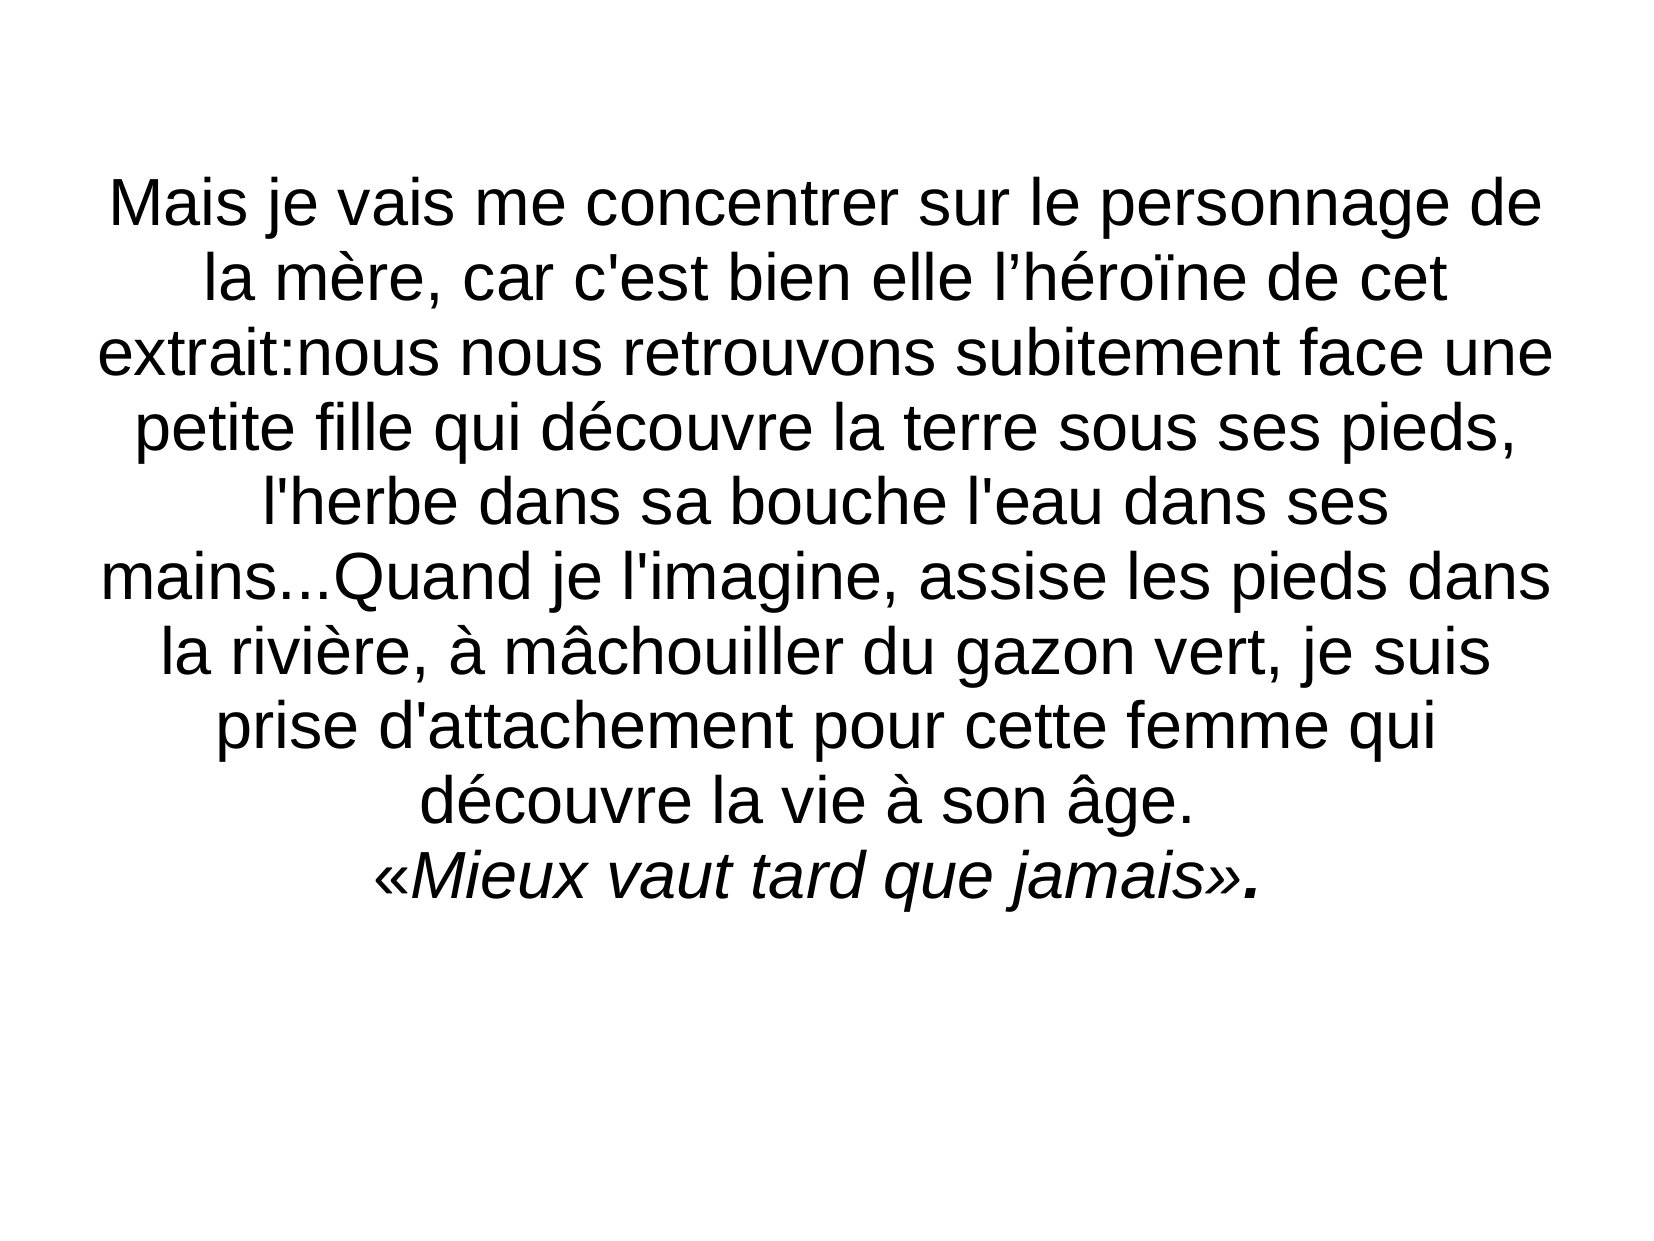

# Mais je vais me concentrer sur le personnage de la mère, car c'est bien elle l’héroïne de cet extrait:nous nous retrouvons subitement face une petite fille qui découvre la terre sous ses pieds, l'herbe dans sa bouche l'eau dans ses mains...Quand je l'imagine, assise les pieds dans la rivière, à mâchouiller du gazon vert, je suis prise d'attachement pour cette femme qui découvre la vie à son âge.
«Mieux vaut tard que jamais».